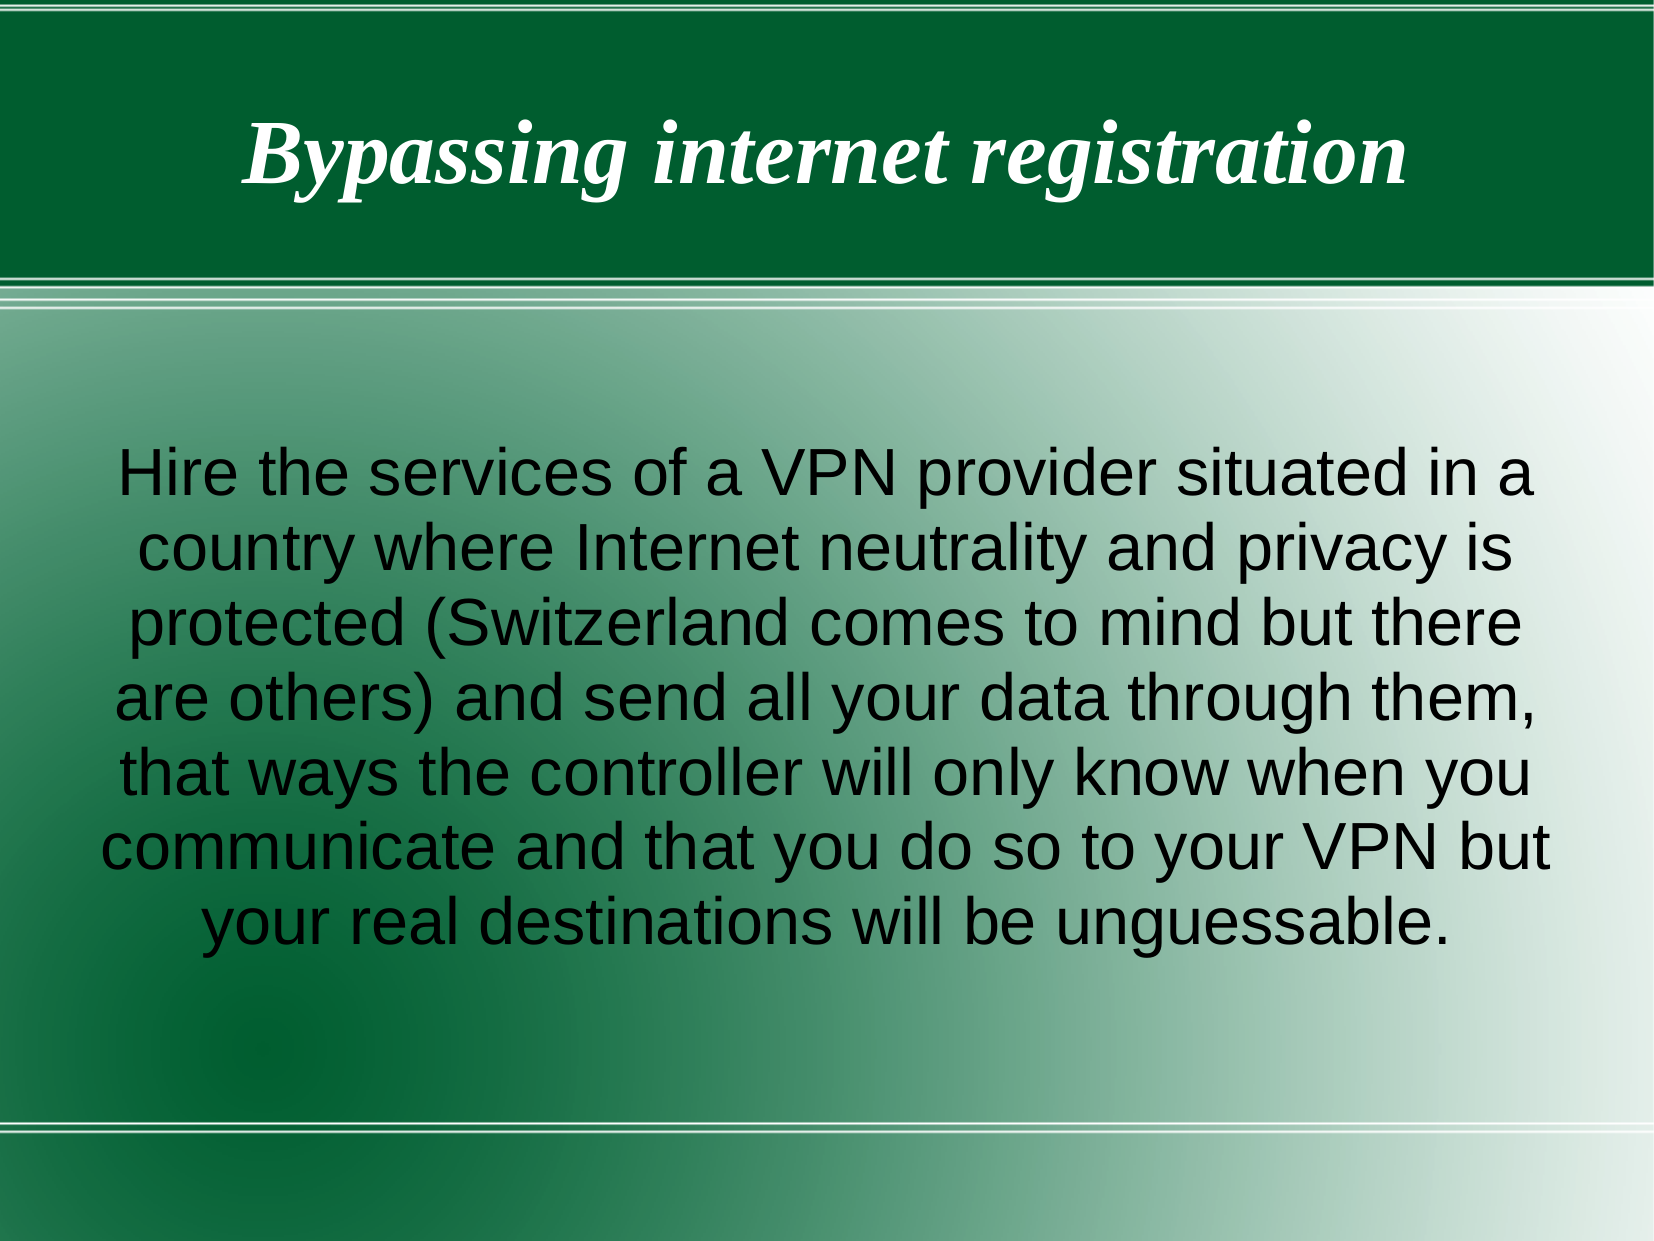

# Bypassing internet registration
Hire the services of a VPN provider situated in a country where Internet neutrality and privacy is protected (Switzerland comes to mind but there are others) and send all your data through them, that ways the controller will only know when you communicate and that you do so to your VPN but your real destinations will be unguessable.